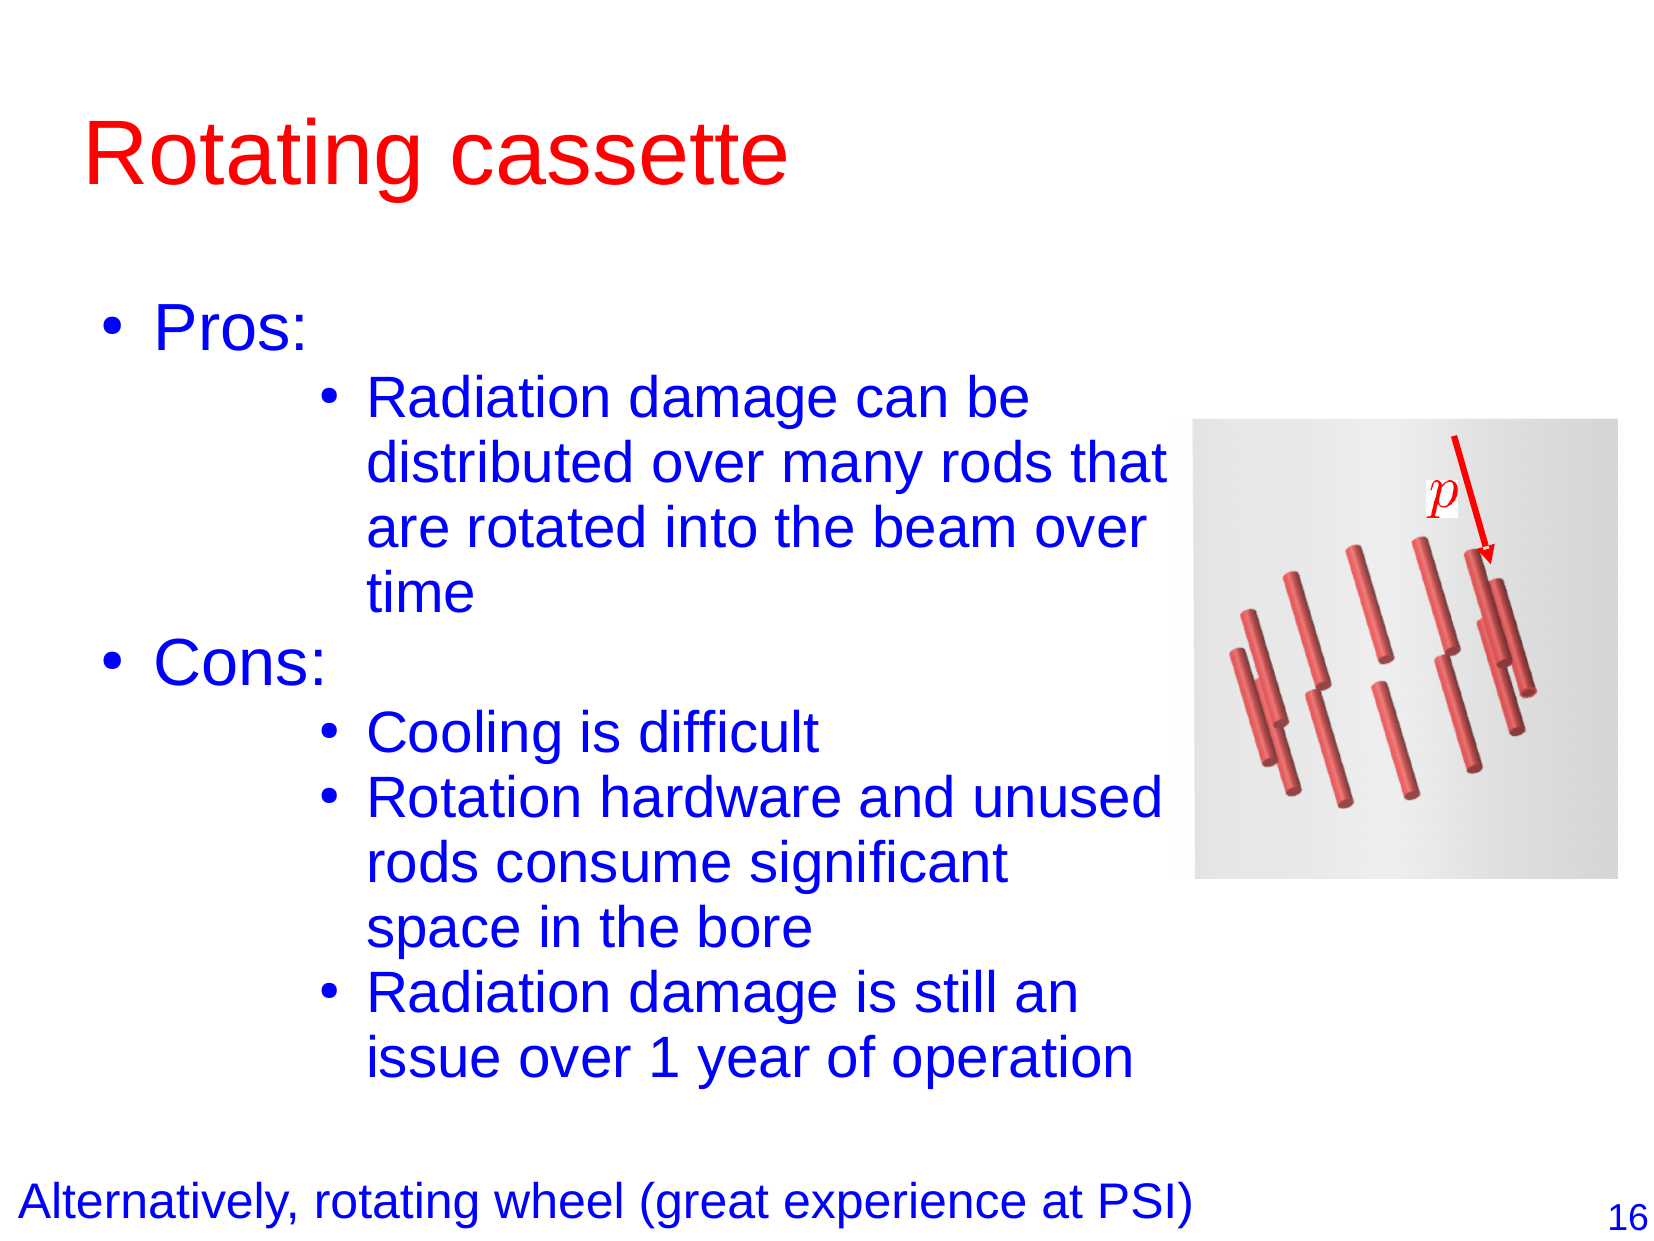

# Rotating cassette
Pros:
Radiation damage can be distributed over many rods that are rotated into the beam over time
Cons:
Cooling is difficult
Rotation hardware and unused rods consume significant space in the bore
Radiation damage is still an issue over 1 year of operation
Alternatively, rotating wheel (great experience at PSI)